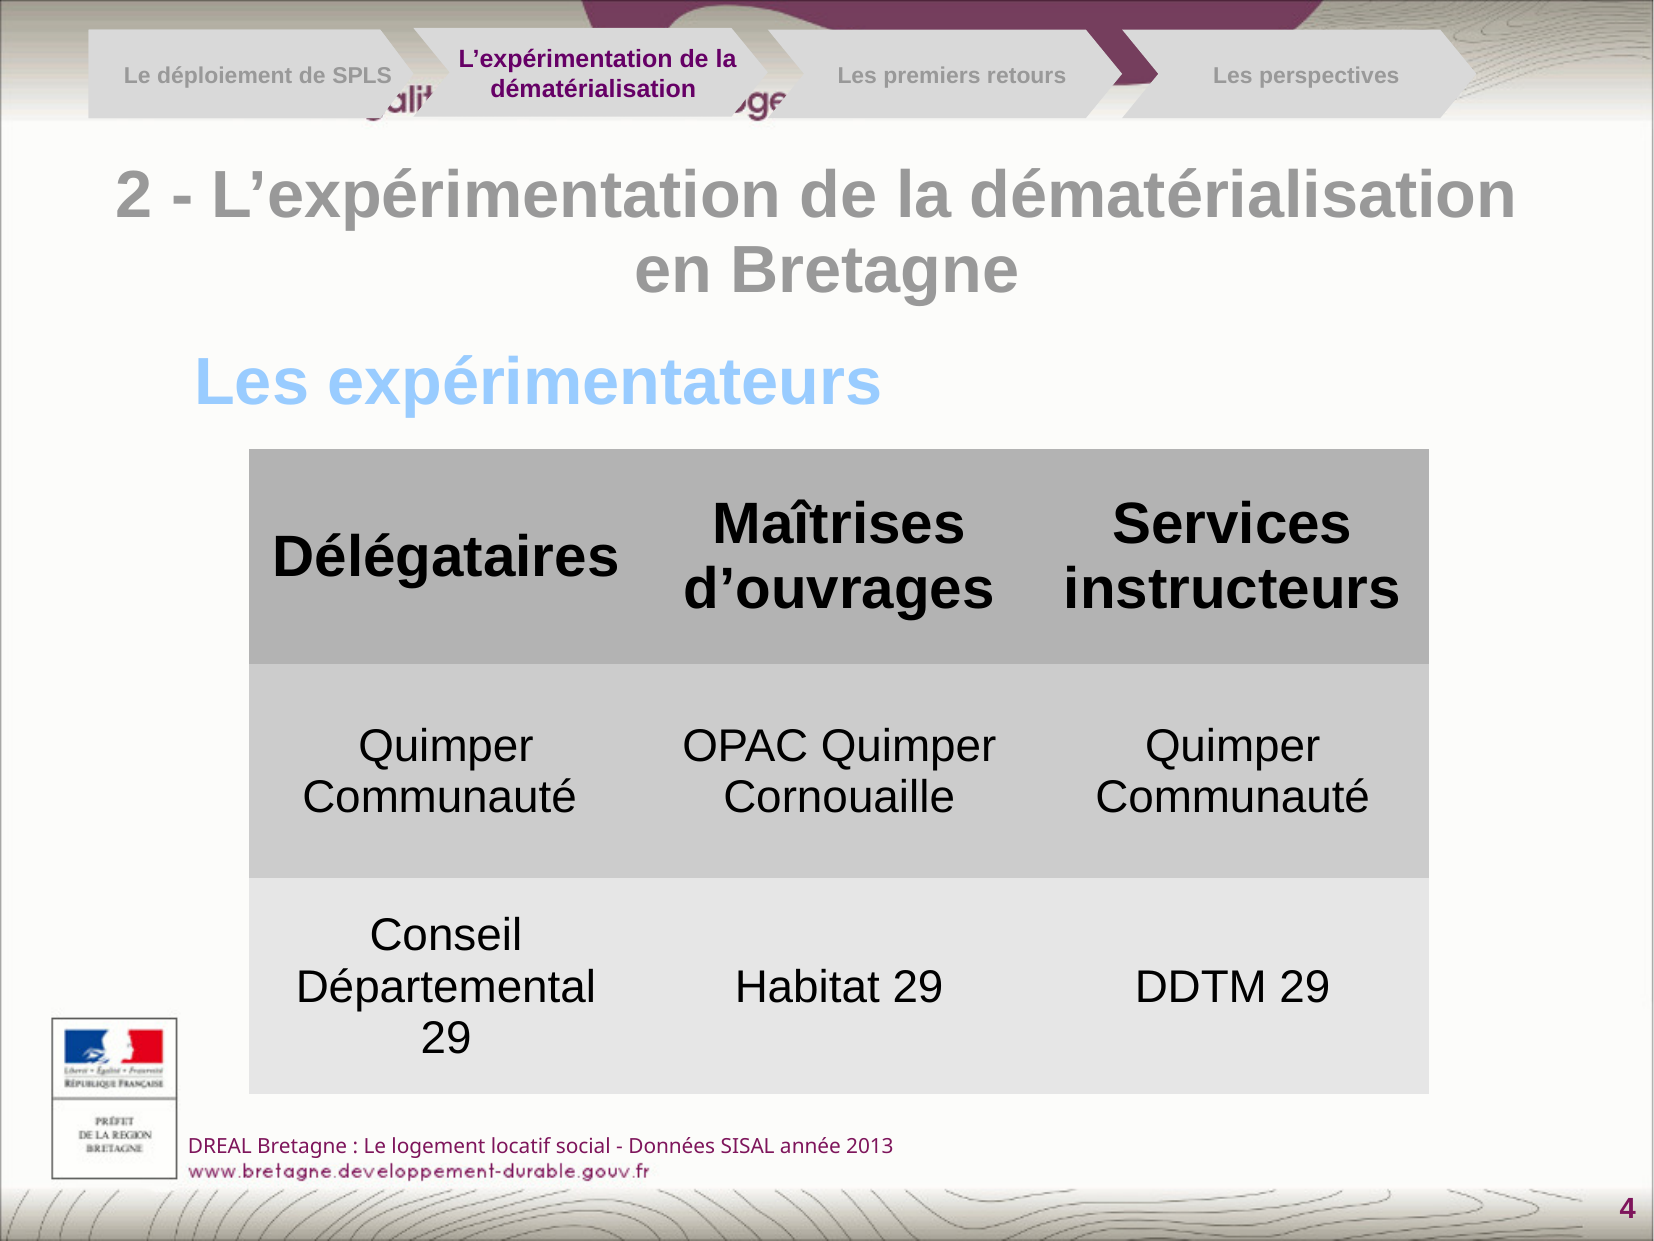

L’expérimentation de la dématérialisation
Le déploiement de SPLS
Le déploiement de SPLS
Les premiers retours
Les perspectives
# 2 - L’expérimentation de la dématérialisation en Bretagne
Les expérimentateurs
| Délégataires | Maîtrises d’ouvrages | Services instructeurs |
| --- | --- | --- |
| Quimper Communauté | OPAC Quimper Cornouaille | Quimper Communauté |
| Conseil Départemental 29 | Habitat 29 | DDTM 29 |
DREAL Bretagne : Le logement locatif social - Données SISAL année 2013